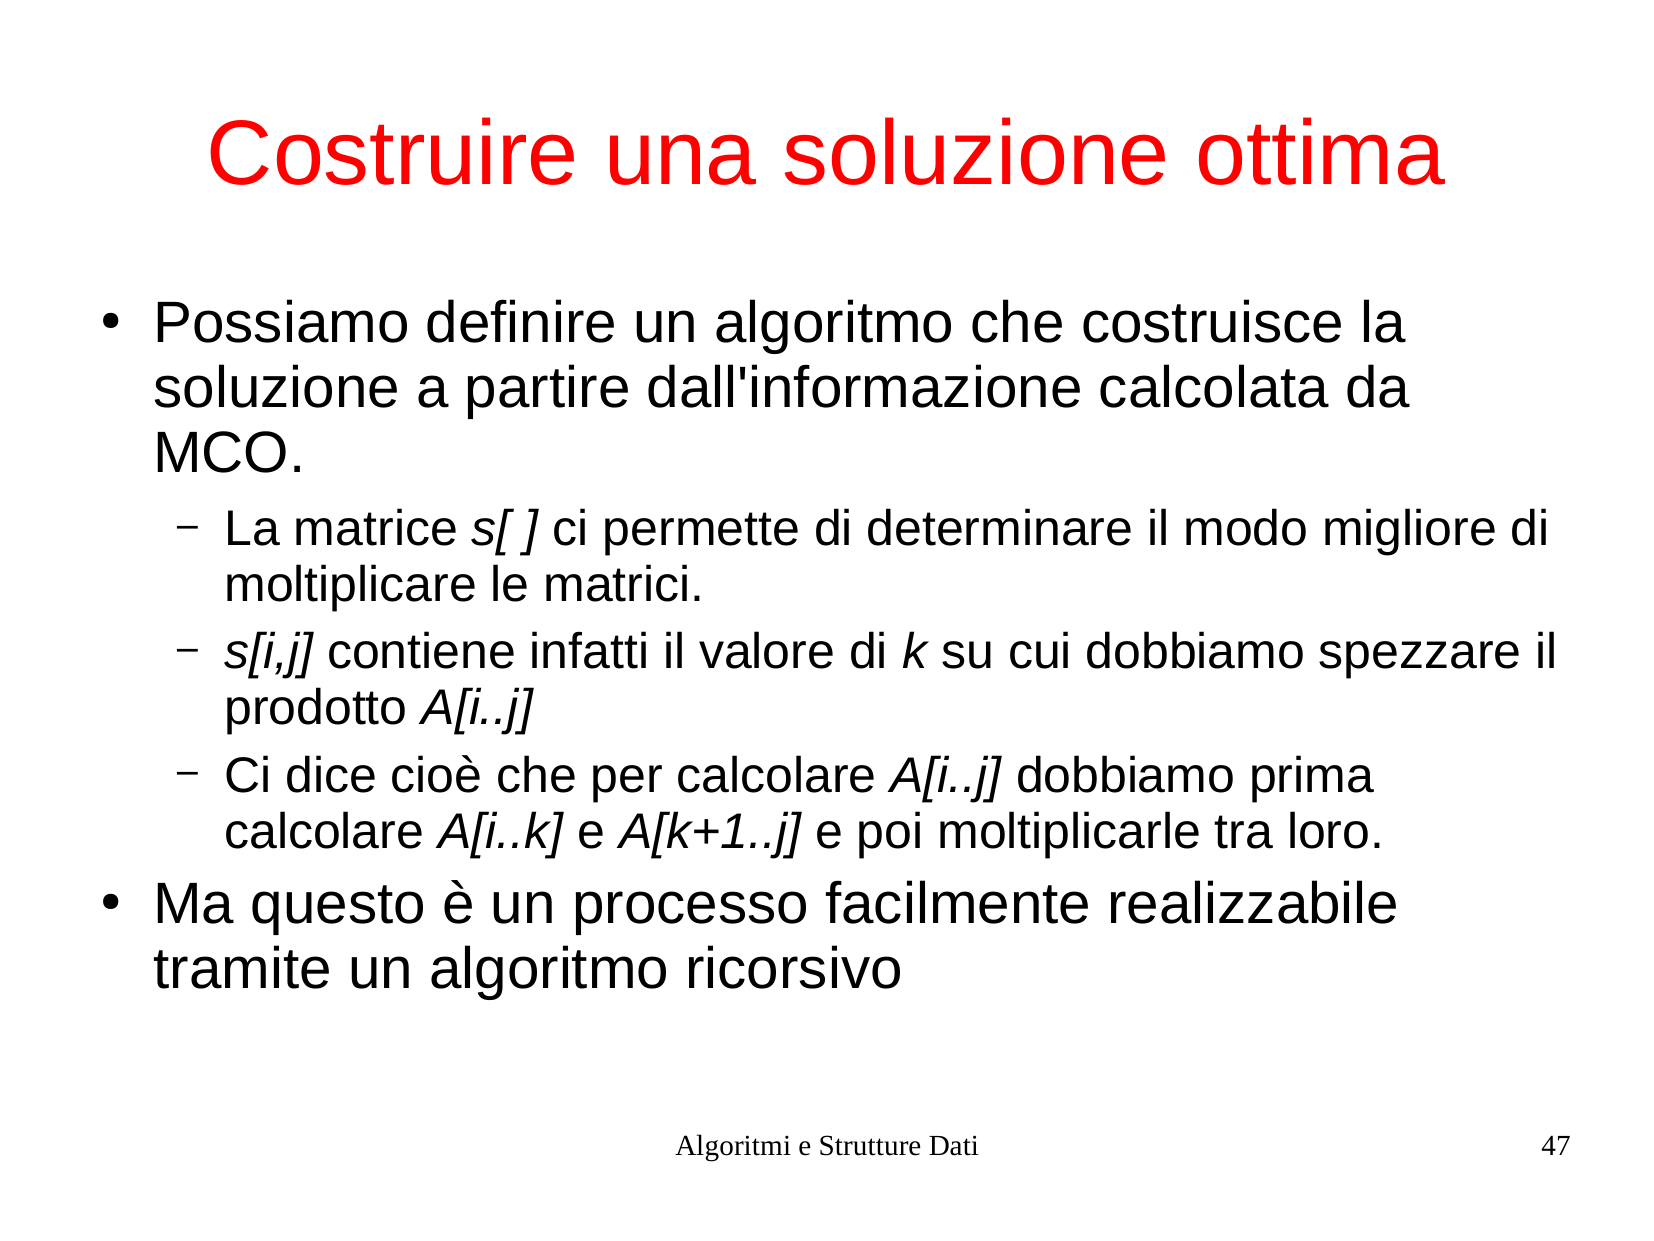

# Costruire una soluzione ottima
Possiamo definire un algoritmo che costruisce la soluzione a partire dall'informazione calcolata da MCO.
La matrice s[ ] ci permette di determinare il modo migliore di moltiplicare le matrici.
s[i,j] contiene infatti il valore di k su cui dobbiamo spezzare il prodotto A[i..j]
Ci dice cioè che per calcolare A[i..j] dobbiamo prima calcolare A[i..k] e A[k+1..j] e poi moltiplicarle tra loro.
Ma questo è un processo facilmente realizzabile tramite un algoritmo ricorsivo
Algoritmi e Strutture Dati
47